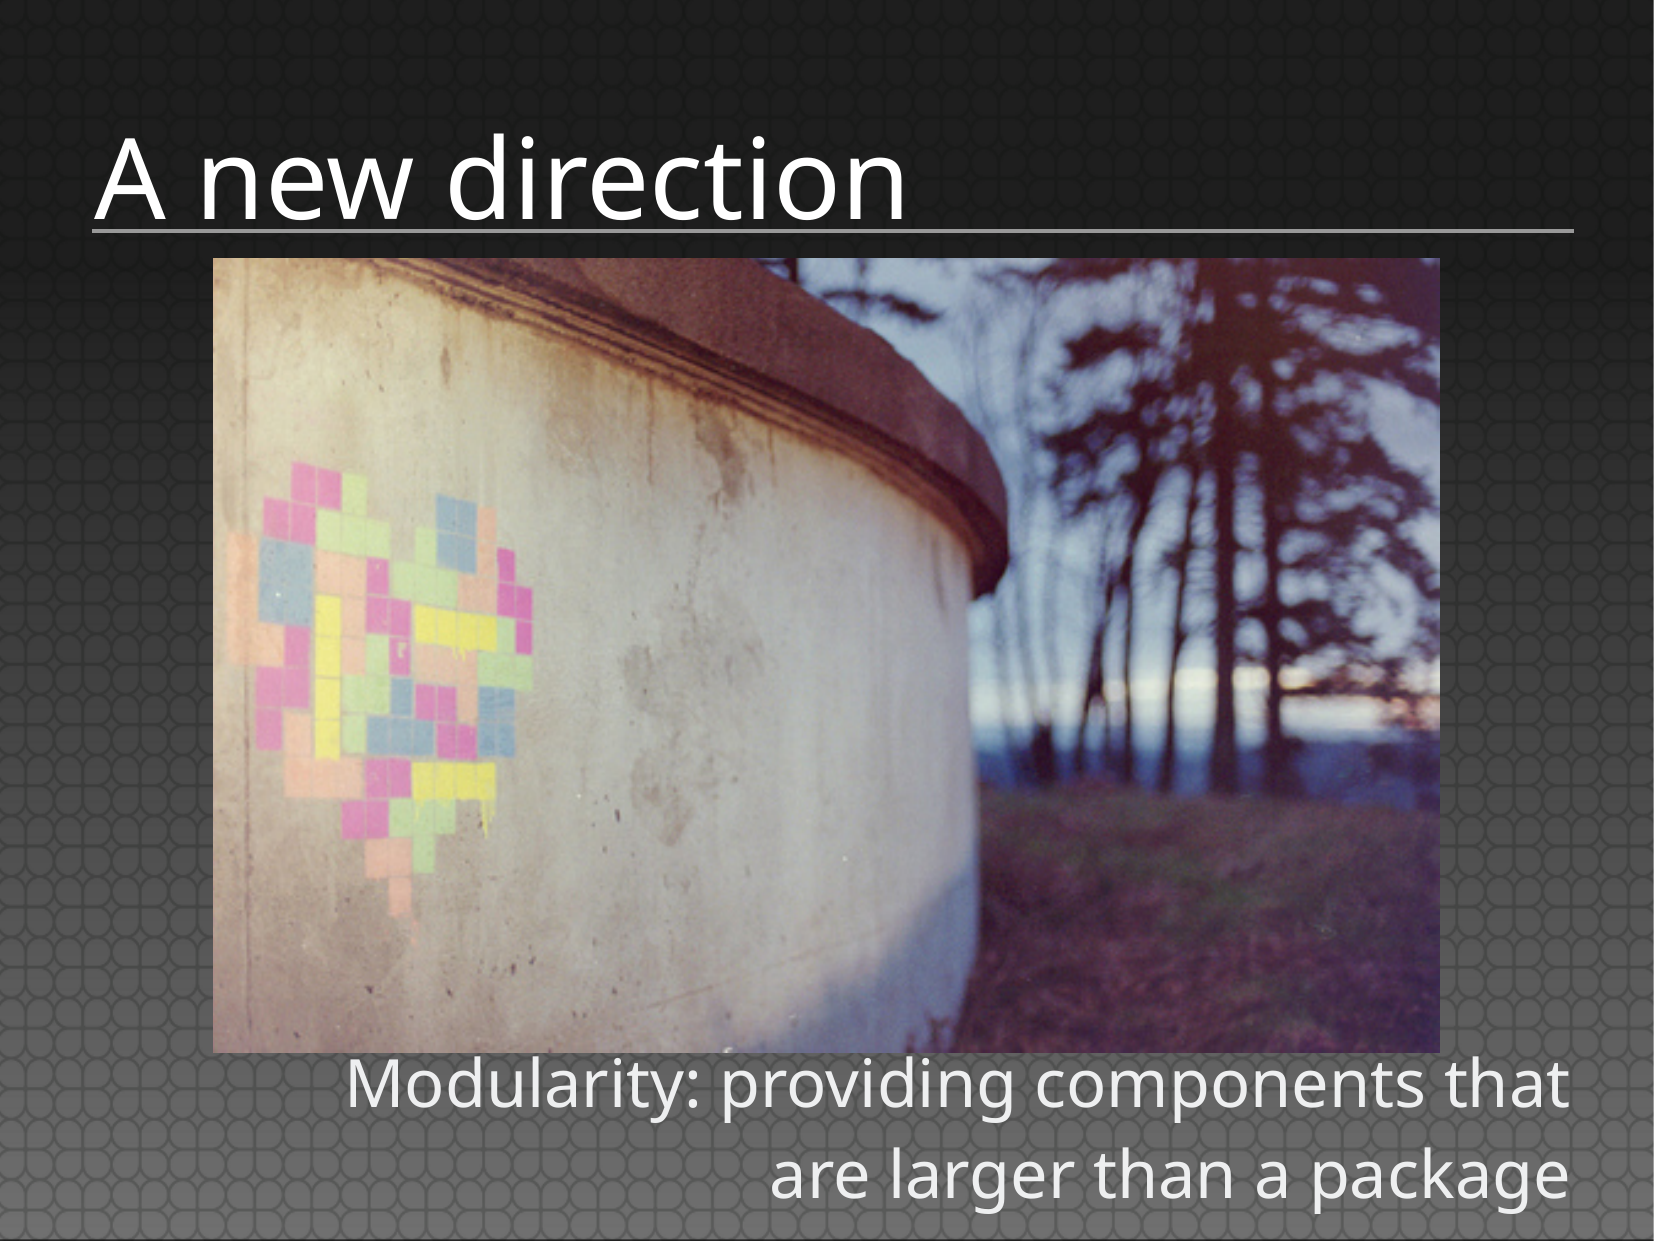

# A new direction
Modularity: providing components that are larger than a package